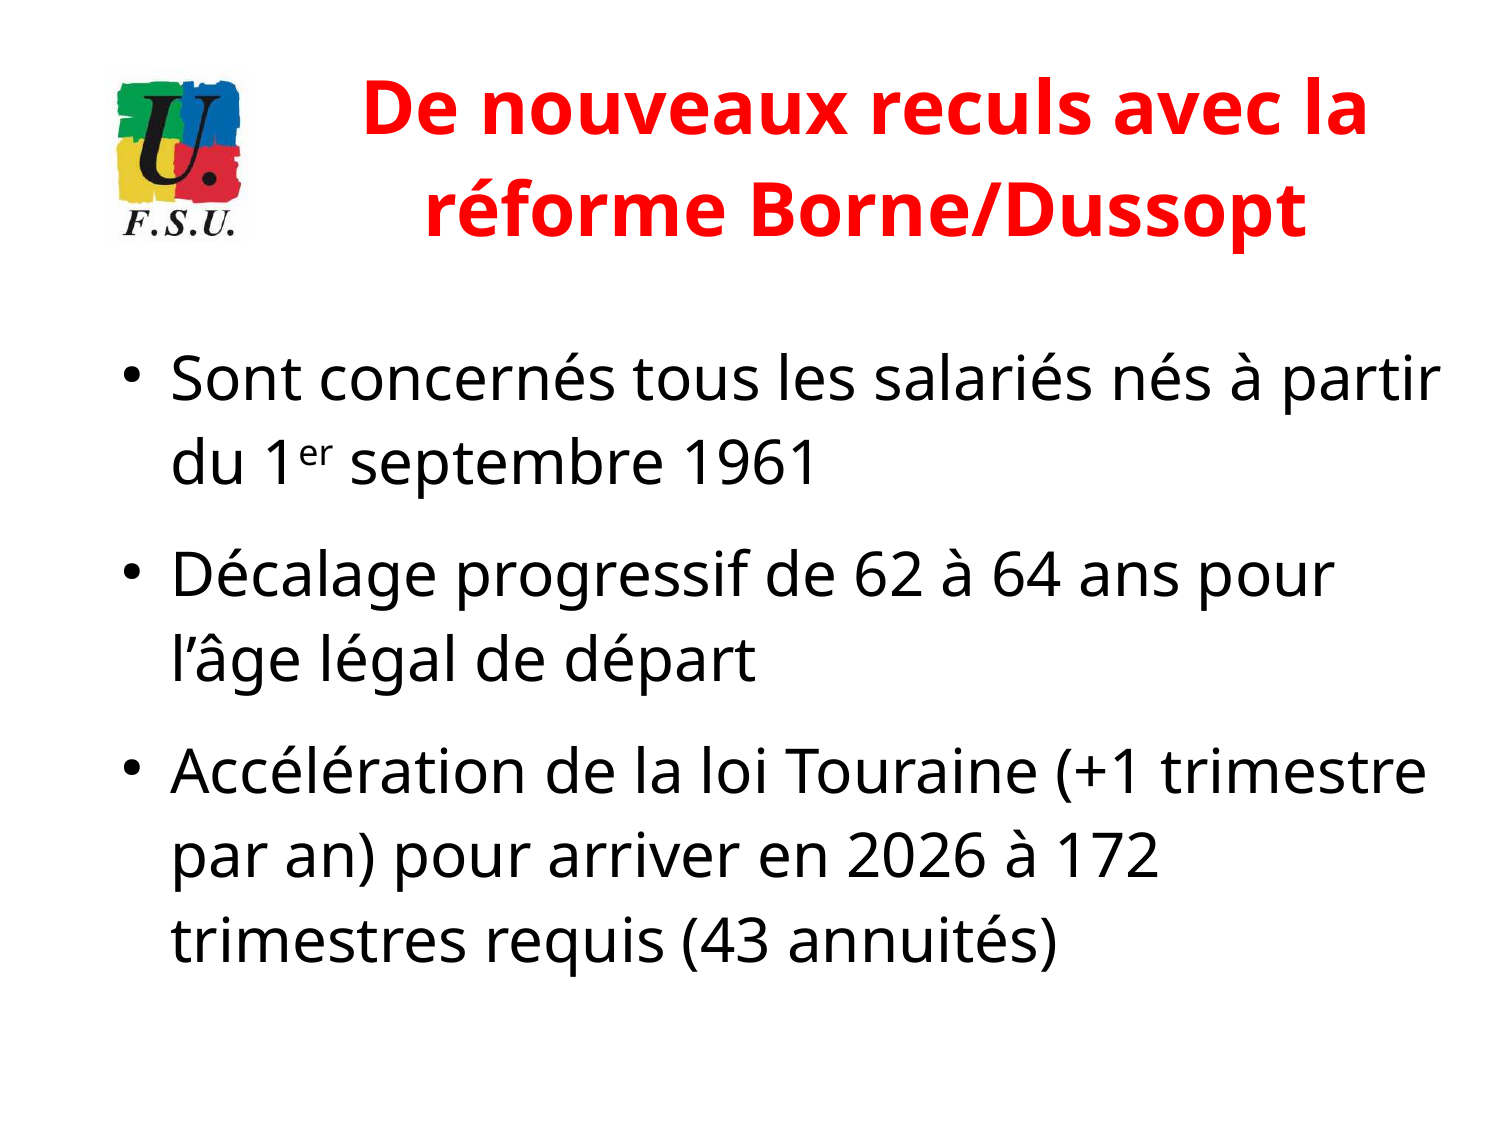

# De nouveaux reculs avec la réforme Borne/Dussopt
Sont concernés tous les salariés nés à partir du 1er septembre 1961
Décalage progressif de 62 à 64 ans pour l’âge légal de départ
Accélération de la loi Touraine (+1 trimestre par an) pour arriver en 2026 à 172 trimestres requis (43 annuités)